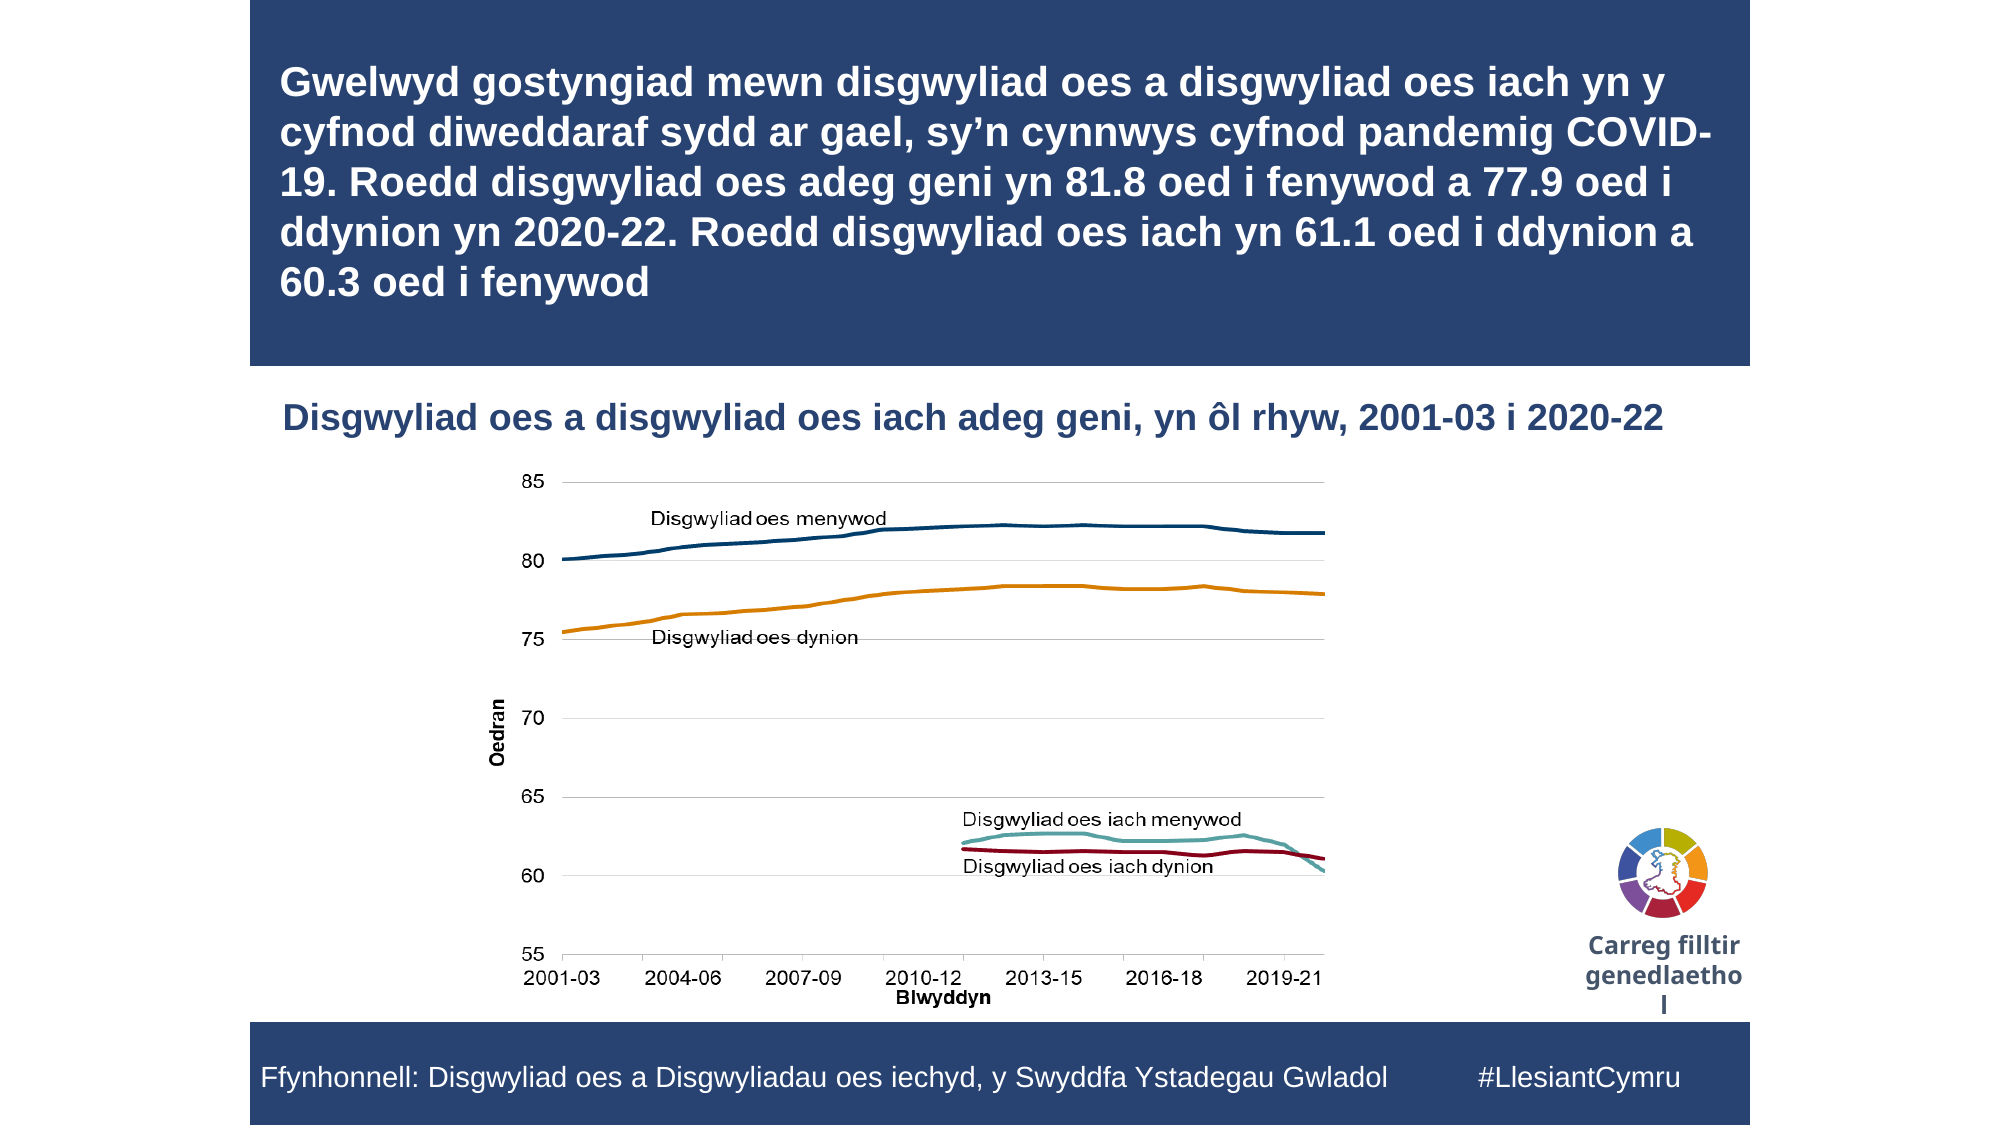

# Gwelwyd gostyngiad mewn disgwyliad oes a disgwyliad oes iach yn y cyfnod diweddaraf sydd ar gael, sy’n cynnwys cyfnod pandemig COVID-19. Roedd disgwyliad oes adeg geni yn 81.8 oed i fenywod a 77.9 oed i ddynion yn 2020-22. Roedd disgwyliad oes iach yn 61.1 oed i ddynion a 60.3 oed i fenywod
Disgwyliad oes a disgwyliad oes iach adeg geni, yn ôl rhyw, 2001-03 i 2020-22
Carreg filltir genedlaethol
Ffynhonnell: Disgwyliad oes a Disgwyliadau oes iechyd, y Swyddfa Ystadegau Gwladol
#LlesiantCymru